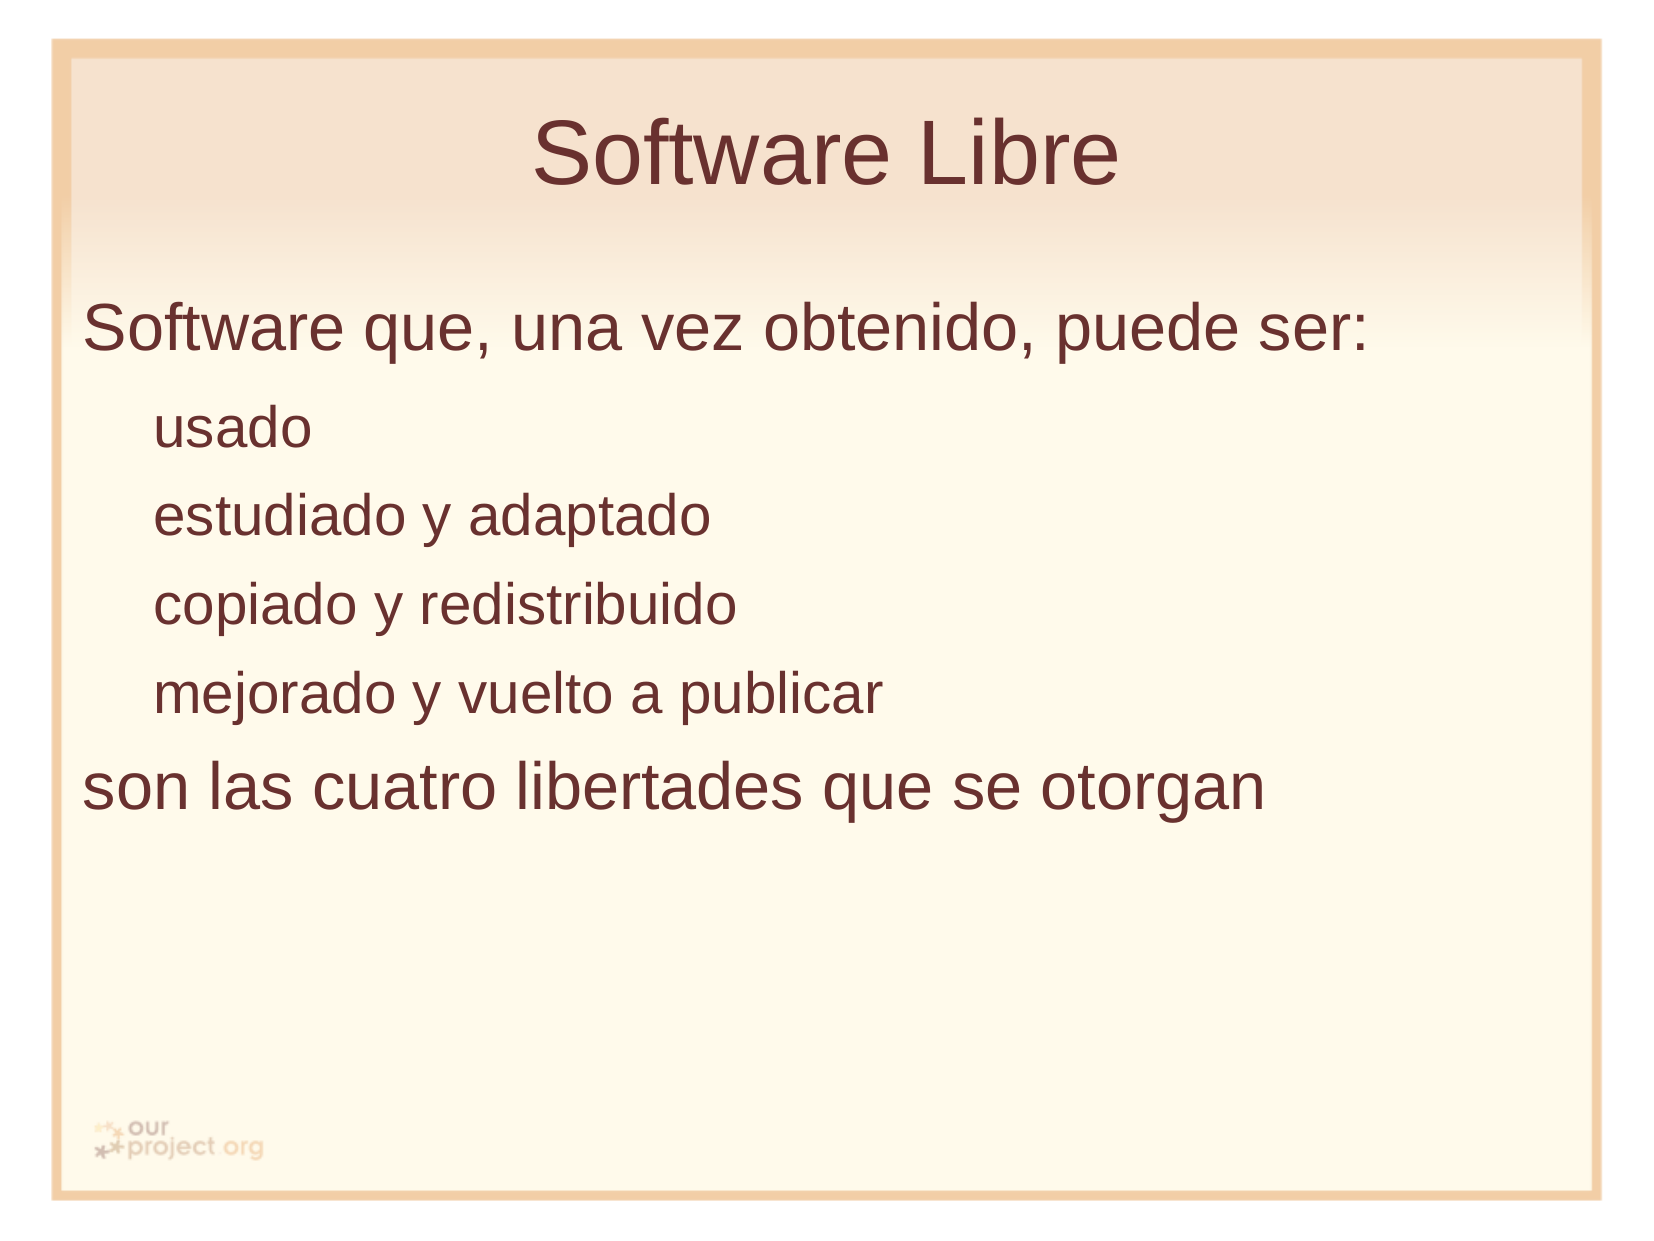

# Software Libre
Software que, una vez obtenido, puede ser:
usado
estudiado y adaptado
copiado y redistribuido
mejorado y vuelto a publicar
son las cuatro libertades que se otorgan